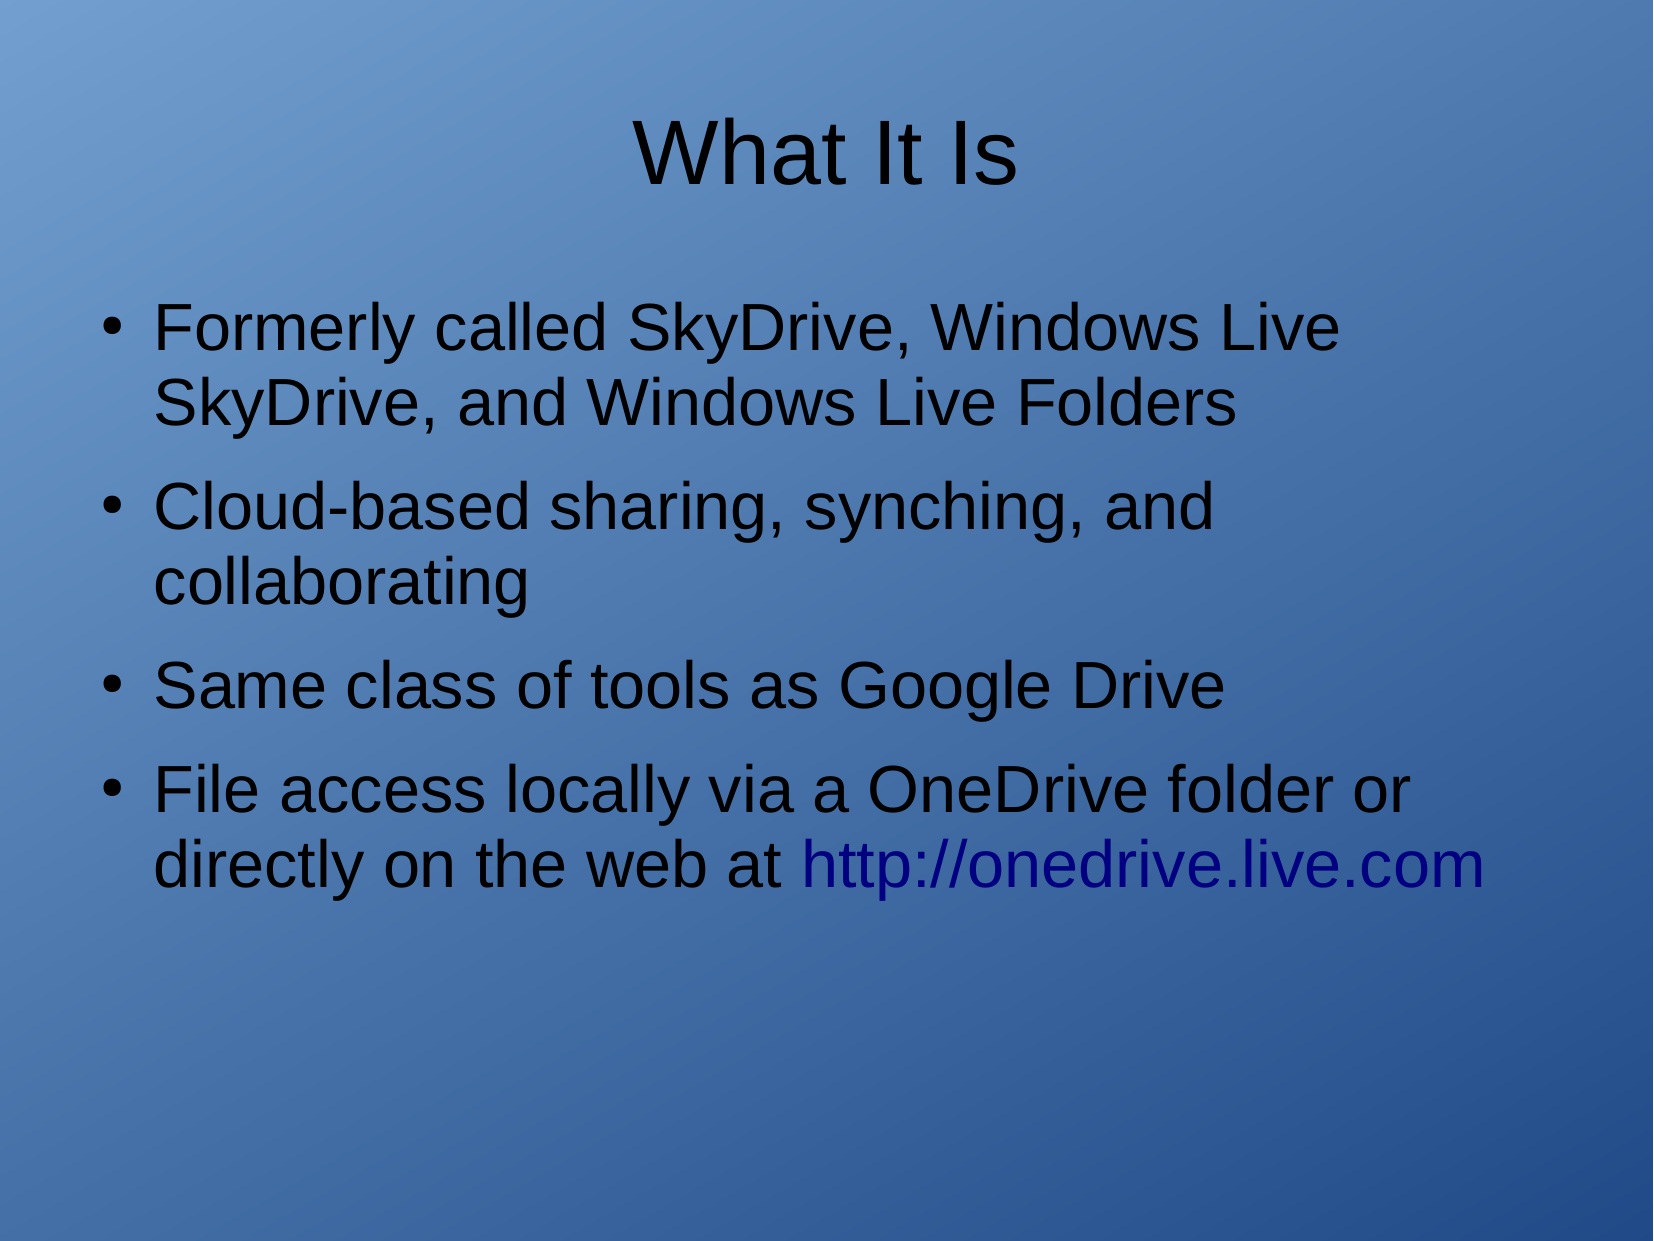

# What It Is
Formerly called SkyDrive, Windows Live SkyDrive, and Windows Live Folders
Cloud-based sharing, synching, and collaborating
Same class of tools as Google Drive
File access locally via a OneDrive folder or directly on the web at http://onedrive.live.com